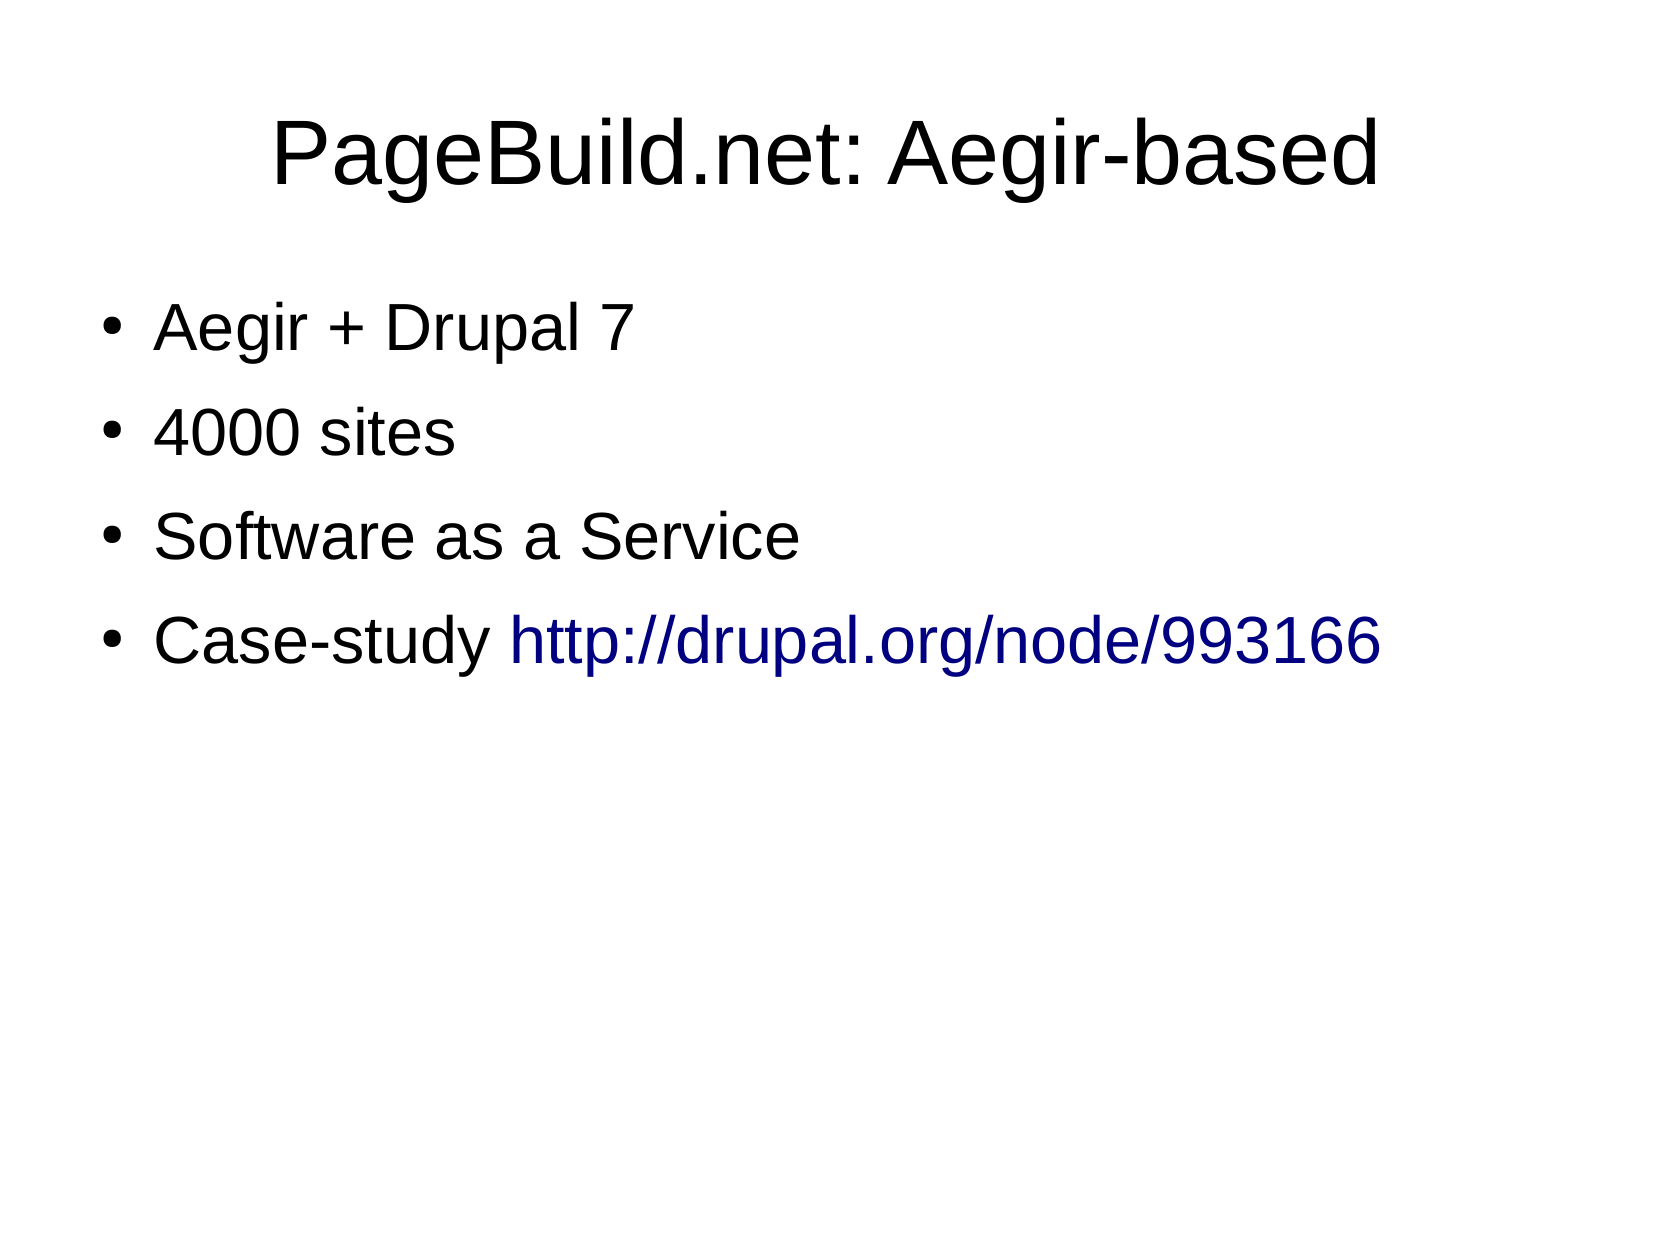

# PageBuild.net: Aegir-based
Aegir + Drupal 7
4000 sites
Software as a Service
Case-study http://drupal.org/node/993166